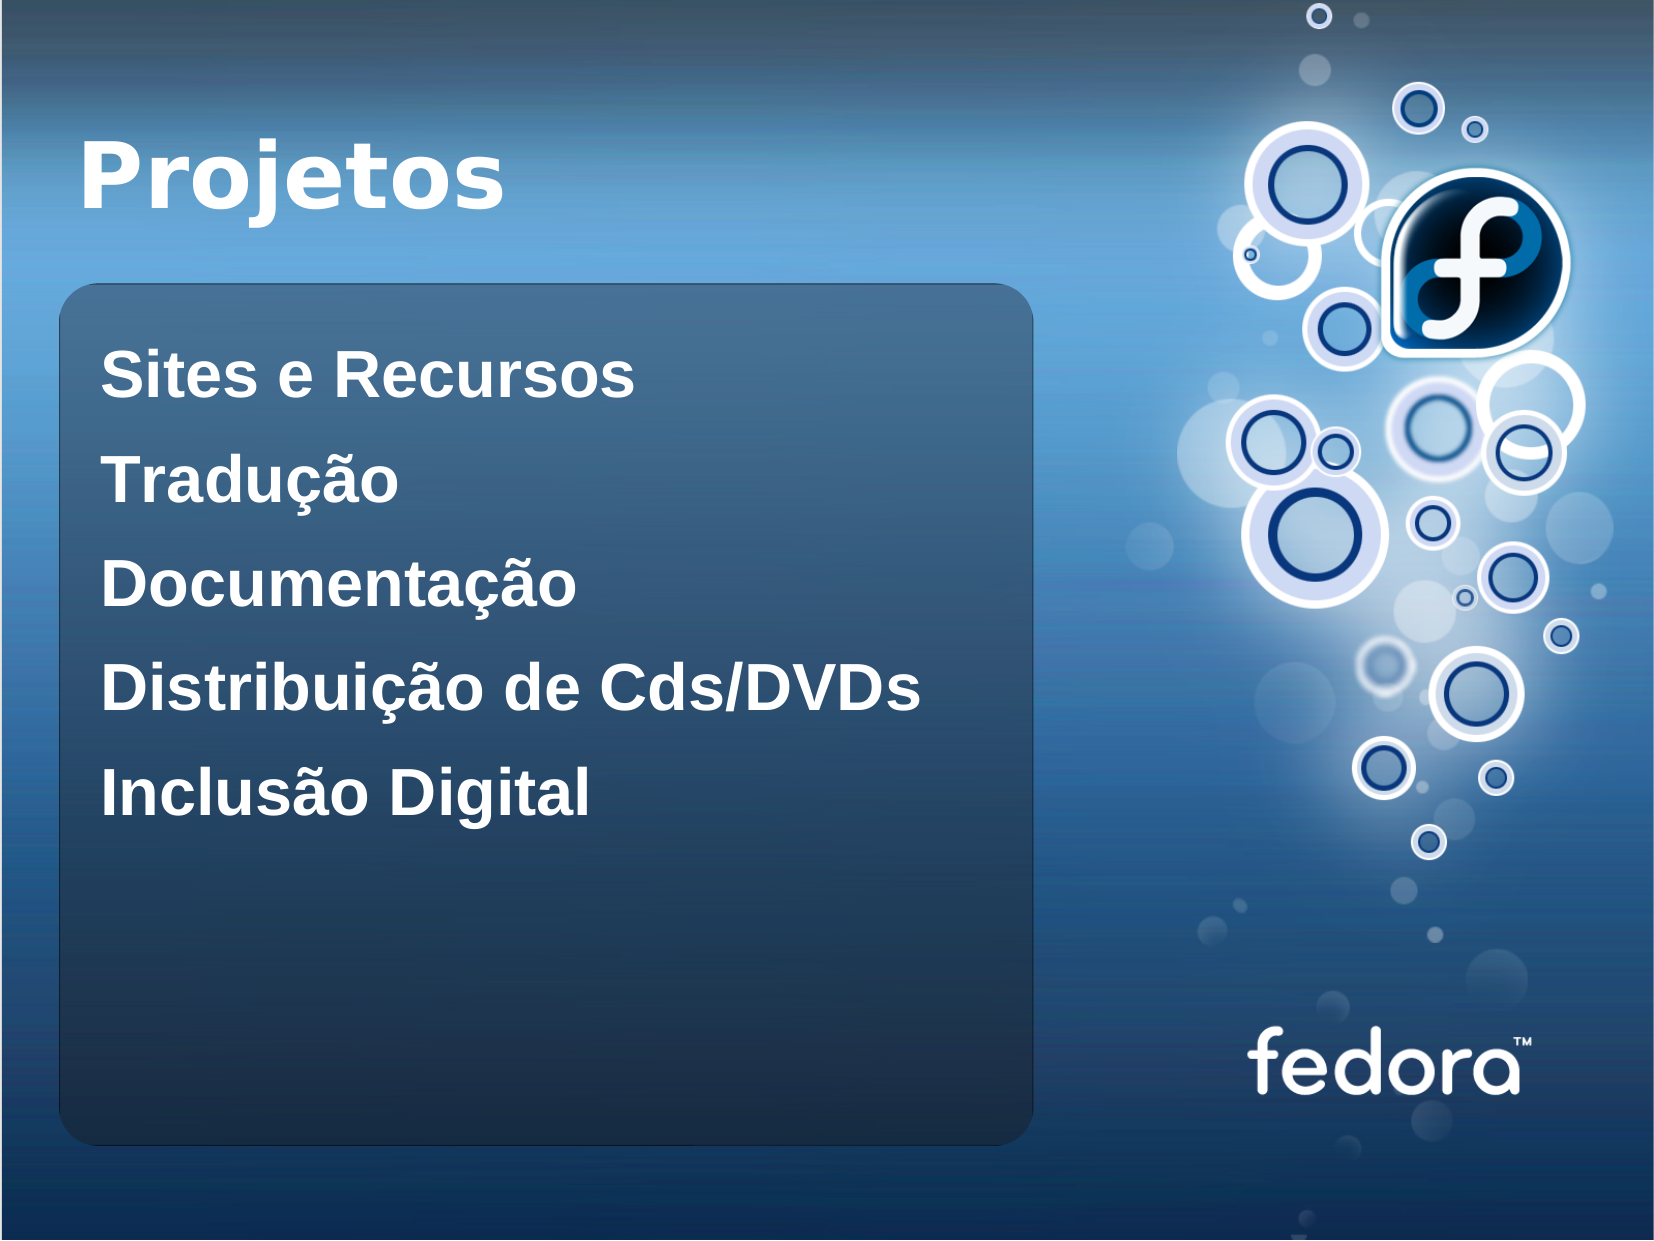

# Projetos
Sites e Recursos
Tradução
Documentação
Distribuição de Cds/DVDs
Inclusão Digital